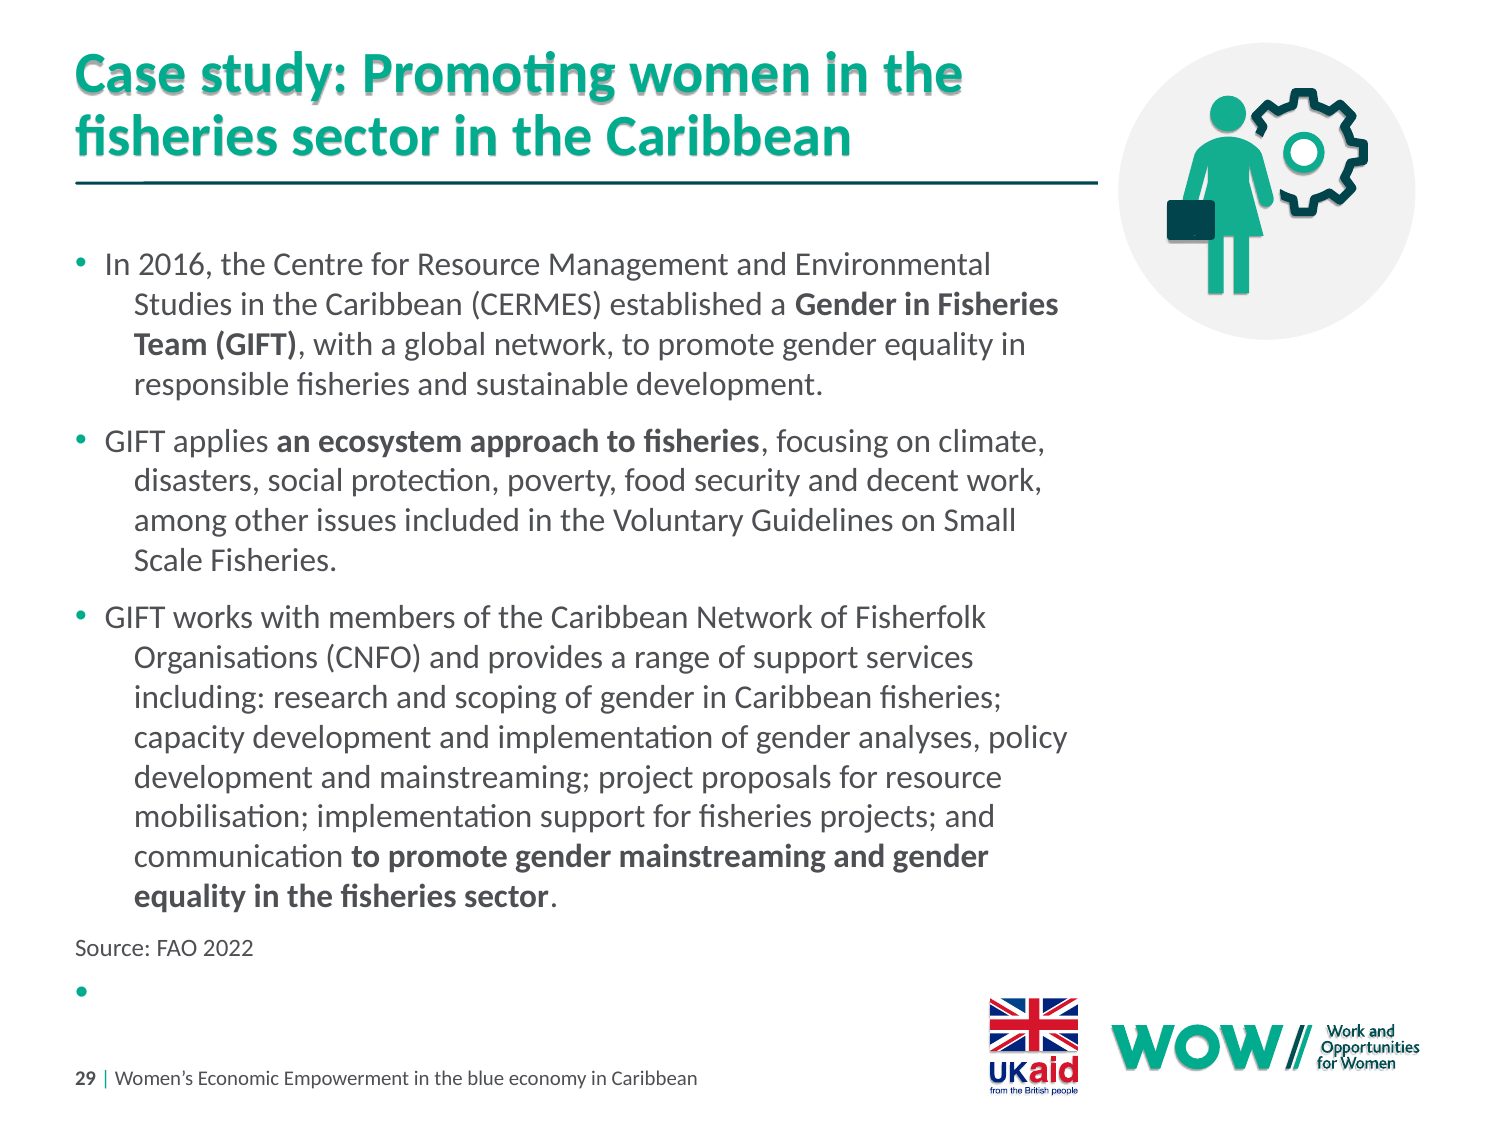

# Case study: Promoting women in the fisheries sector in the Caribbean
In 2016, the Centre for Resource Management and Environmental Studies in the Caribbean (CERMES) established a Gender in Fisheries Team (GIFT), with a global network, to promote gender equality in responsible fisheries and sustainable development.
GIFT applies an ecosystem approach to fisheries, focusing on climate, disasters, social protection, poverty, food security and decent work, among other issues included in the Voluntary Guidelines on Small
Scale Fisheries.
GIFT works with members of the Caribbean Network of Fisherfolk Organisations (CNFO) and provides a range of support services including: research and scoping of gender in Caribbean fisheries; capacity development and implementation of gender analyses, policy development and mainstreaming; project proposals for resource mobilisation; implementation support for fisheries projects; and communication to promote gender mainstreaming and gender equality in the fisheries sector.
Source: FAO 2022
25 | Women’s Economic Empowerment in the blue economy in Caribbean